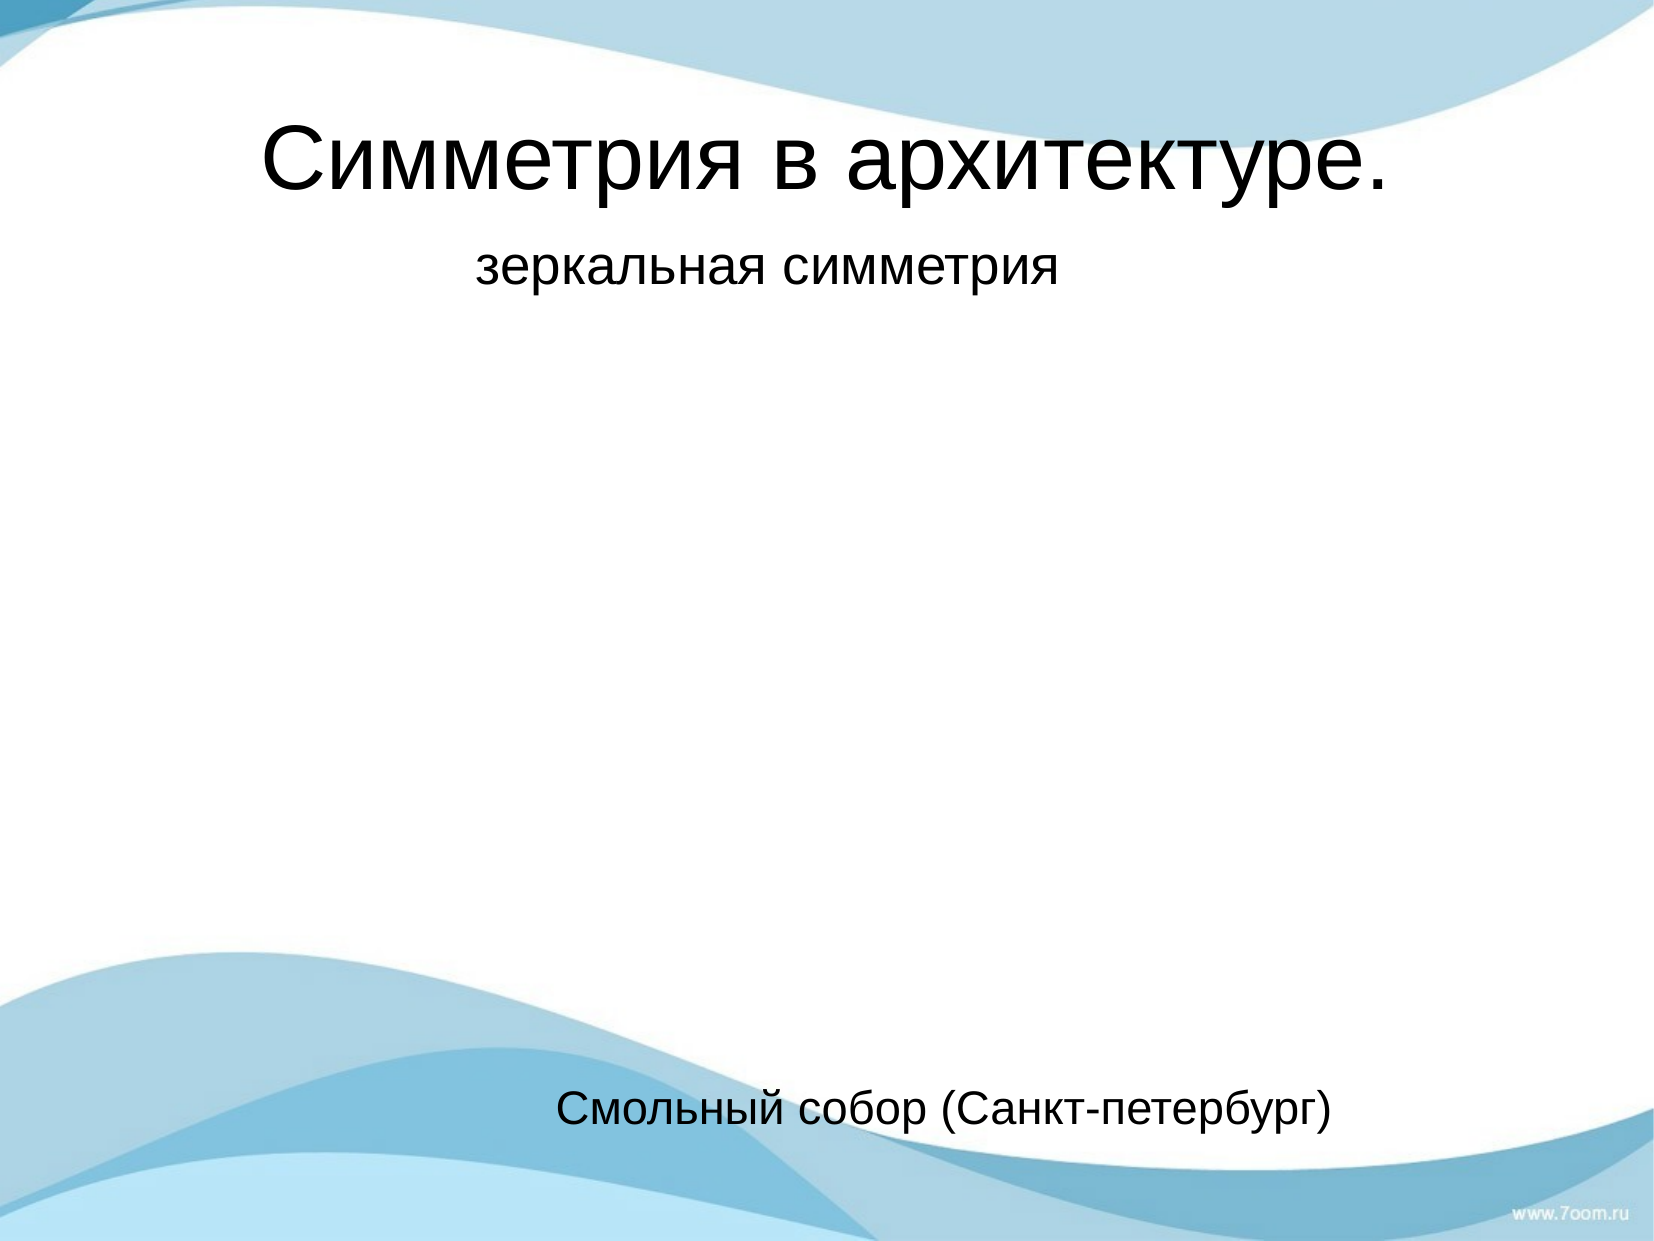

# Симметрия в архитектуре.
 зеркальная симметрия
 Смольный собор (Санкт-петербург)